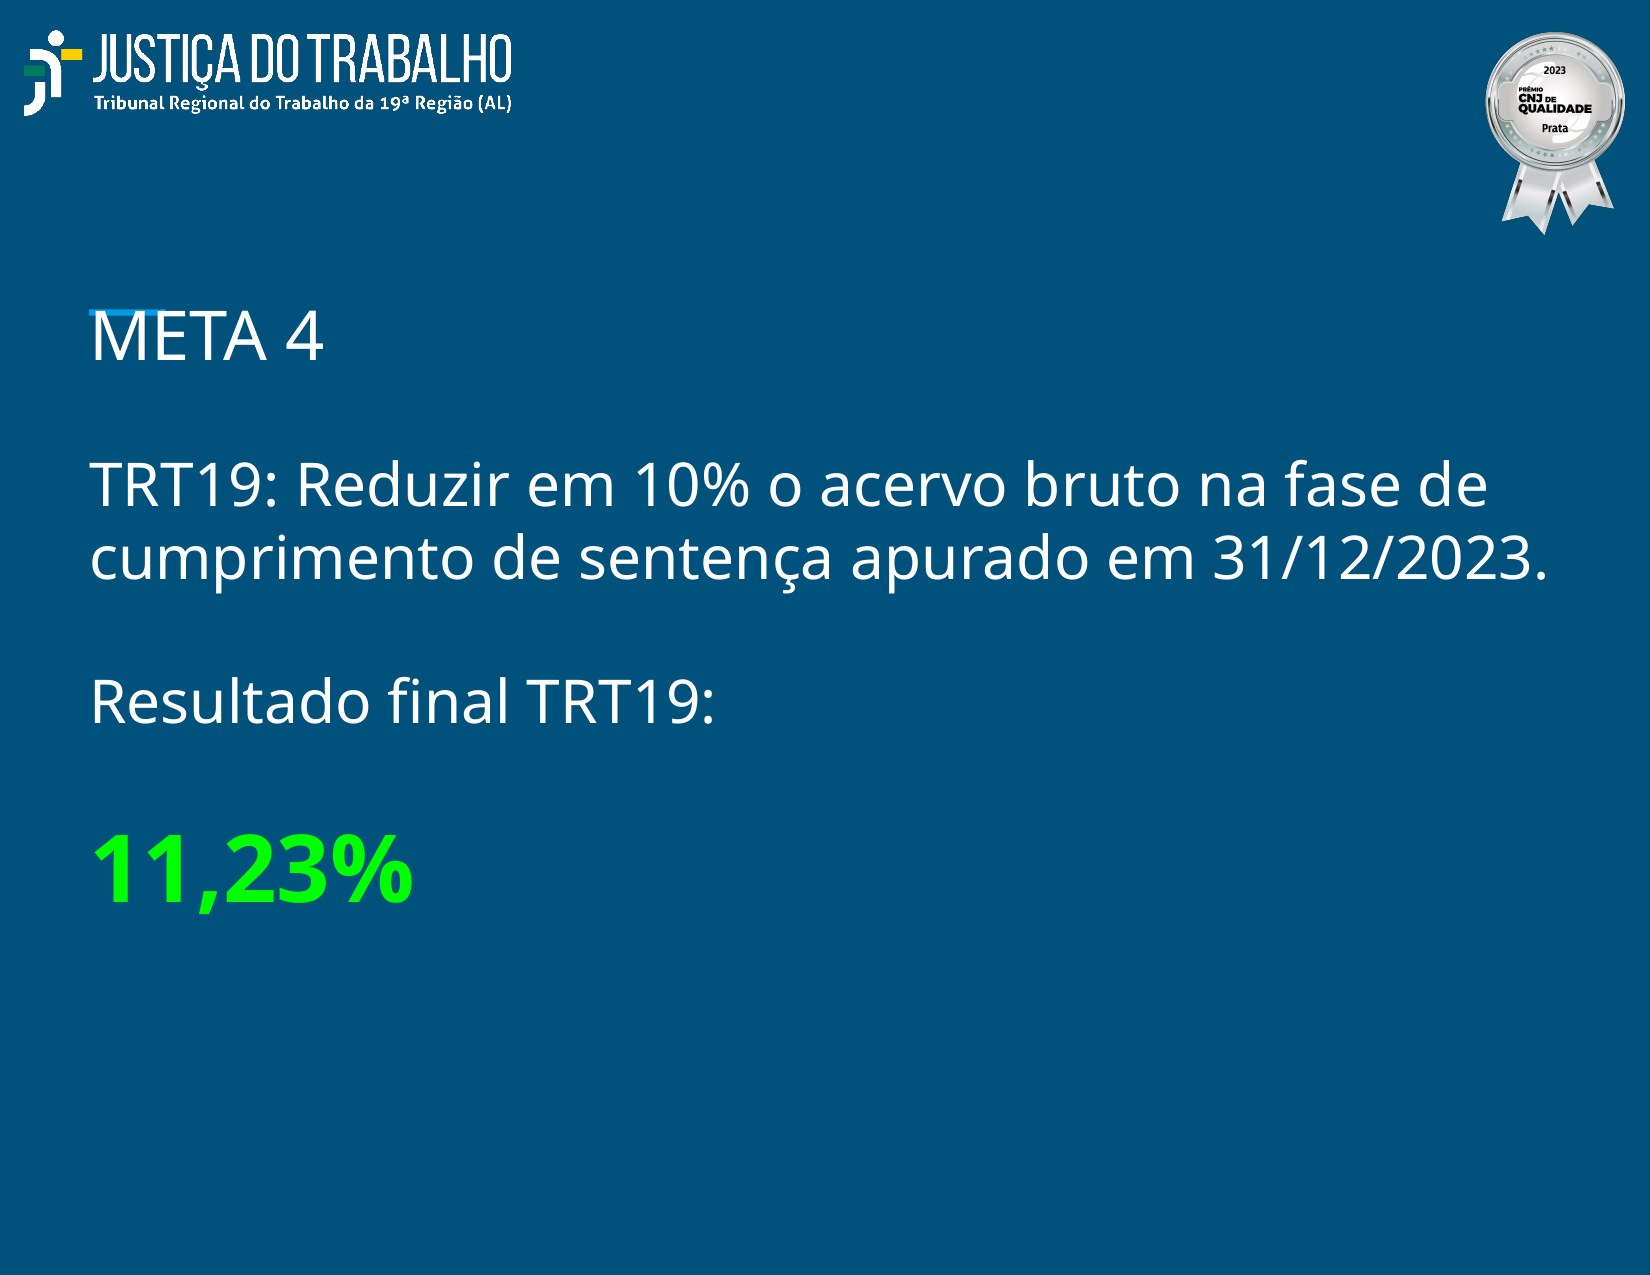

# META 4 TRT19: Reduzir em 10% o acervo bruto na fase de cumprimento de sentença apurado em 31/12/2023. Resultado final TRT19: 11,23%